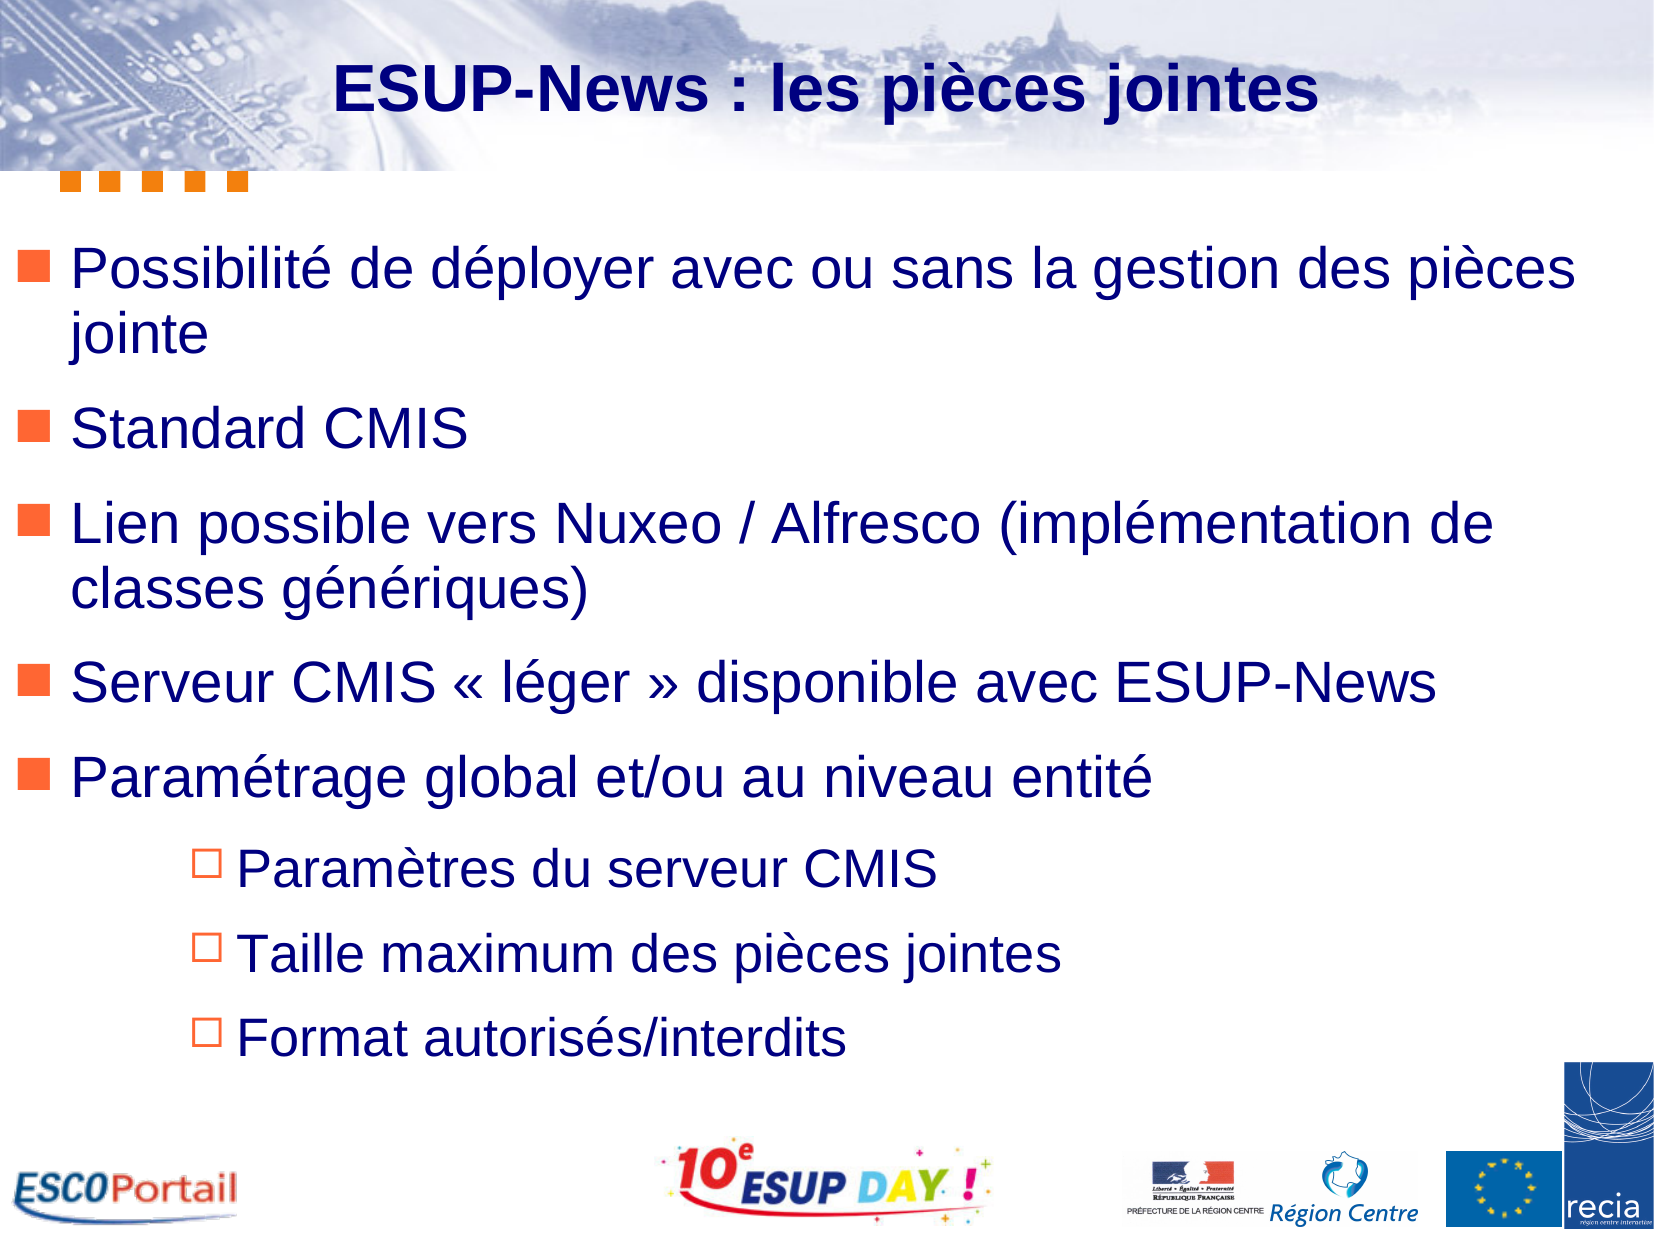

# ESUP-News : les pièces jointes
Possibilité de déployer avec ou sans la gestion des pièces jointe
Standard CMIS
Lien possible vers Nuxeo / Alfresco (implémentation de classes génériques)
Serveur CMIS « léger » disponible avec ESUP-News
Paramétrage global et/ou au niveau entité
Paramètres du serveur CMIS
Taille maximum des pièces jointes
Format autorisés/interdits